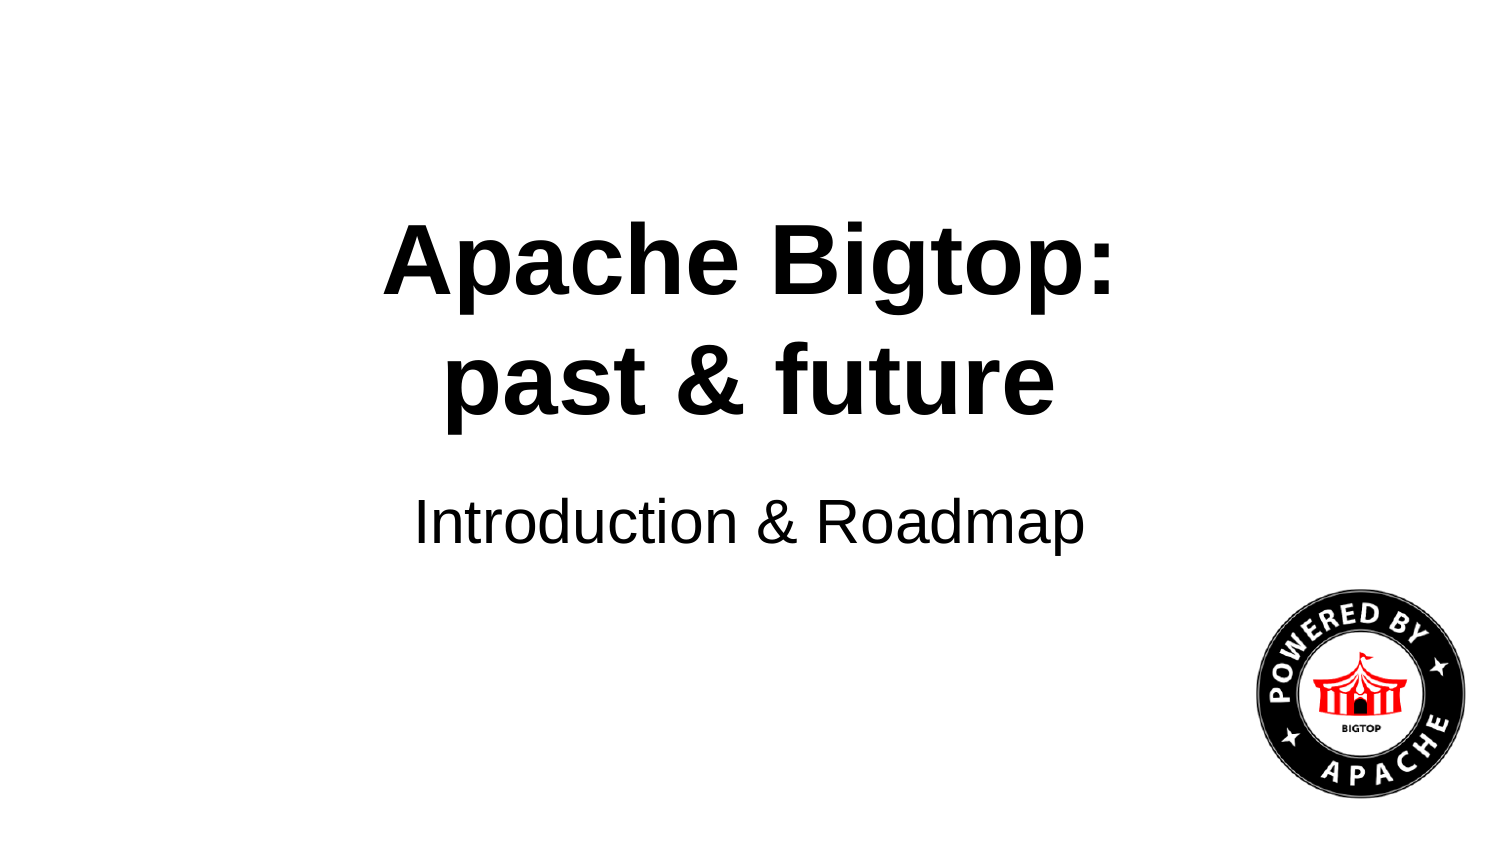

# Apache Bigtop: past & future
Introduction & Roadmap